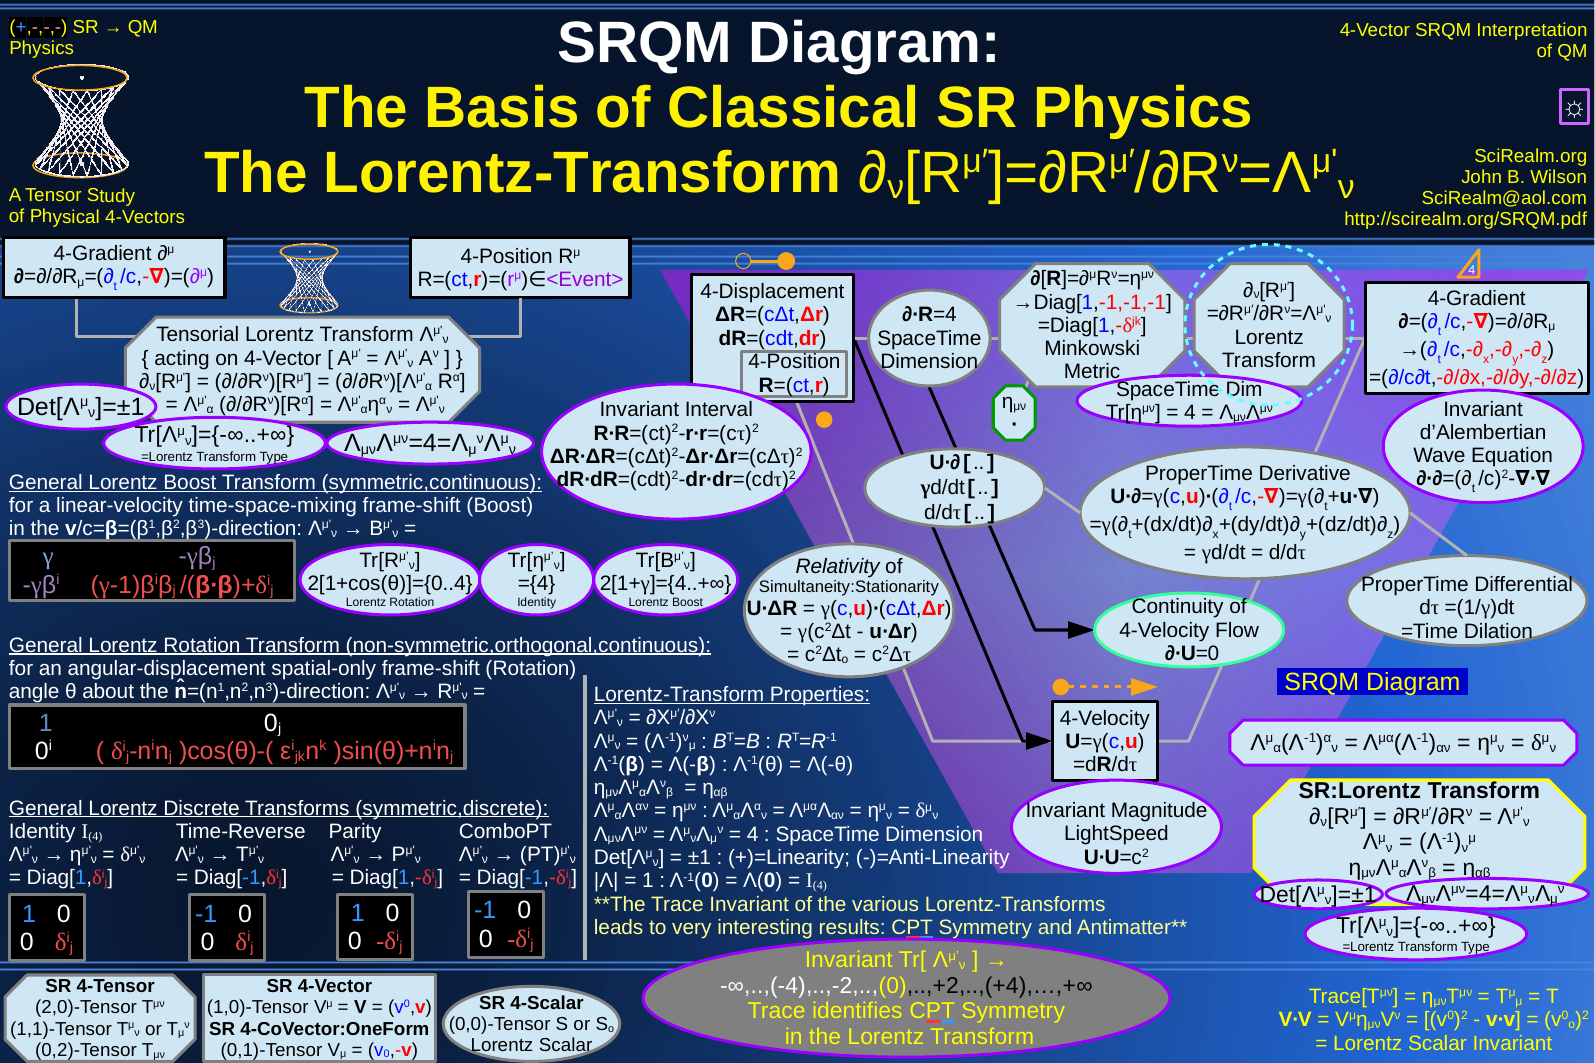

# SRQM Diagram: The Basis of Classical SR Physics The Lorentz-Transform ∂ν[Rμ′]=∂Rμ′/∂Rν=Λμ'ν
(+,-,-,-) SR → QM
Physics
A Tensor Study
of Physical 4-Vectors
4-Vector SRQM Interpretation
of QM
SciRealm.org
John B. Wilson
SciRealm@aol.com
http://scirealm.org/SRQM.pdf
☼
4-Gradient ∂μ
∂=∂/∂Rμ=(∂t /c,-∇)=(∂μ)
4-Position Rμ
R=(ct,r)=(rμ)∈<Event>
4
∂[R]=∂μRν=ημν
→Diag[1,-1,-1,-1]
=Diag[1,-δjk]
Minkowski
Metric
∂ν[Rμ′]
=∂Rμ′/∂Rν=Λμ'ν
Lorentz
Transform
4-Displacement
ΔR=(cΔt,Δr)
dR=(cdt,dr)
4-Gradient
∂=(∂t /c,-∇)=∂/∂Rμ
→(∂t /c,-∂x,-∂y,-∂z)
=(∂/c∂t,-∂/∂x,-∂/∂y,-∂/∂z)
∂∙R=4
SpaceTime
Dimension
4-Position
R=(ct,r)
SpaceTime Dim
Tr[ημν] = 4 = ΛμνΛμν
Invariant Interval
R∙R=(ct)2-r∙r=(cτ)2
ΔR∙ΔR=(cΔt)2-Δr∙Δr=(cΔτ)2
dR∙dR=(cdt)2-dr∙dr=(cdτ)2
 ημν
∙
Invariant
d’Alembertian
Wave Equation
∂∙∂=(∂t /c)2-∇∙∇
 ProperTime Derivative
U∙∂=γ(c,u)∙(∂t /c,-∇)=γ(∂t+u∙∇)
=γ(∂t+(dx/dt)∂x+(dy/dt)∂y+(dz/dt)∂z)
= γd/dt = d/dτ
 U∙∂[..]
 γd/dt[..]
 d/dτ[..]
Relativity of
Simultaneity:Stationarity
U∙ΔR = γ(c,u)∙(cΔt,Δr)
= γ(c2Δt - u∙Δr)
= c2Δto = c2Δτ
ProperTime Differential
dτ =(1/γ)dt
=Time Dilation
Continuity of
4-Velocity Flow
 ∂∙U=0
4-Velocity
U=γ(c,u)
=dR/dτ
Invariant Magnitude
LightSpeed
U∙U=c2
Tensorial Lorentz Transform Λμ'ν
{ acting on 4-Vector [ Aμ' = Λμ'ν Aν ] }
∂ν[Rμ'] = (∂/∂Rν)[Rμ'] = (∂/∂Rν)[Λμ'α Rα]
 = Λμ'α (∂/∂Rν)[Rα] = Λμ'αηαν = Λμ'ν
Det[Λμν]=±1
Tr[Λμν]={-∞..+∞}
=Lorentz Transform Type
ΛμνΛμν=4=ΛμνΛμν
General Lorentz Boost Transform (symmetric,continuous):
for a linear-velocity time-space-mixing frame-shift (Boost)
in the v/c=β=(β1,β2,β3)-direction: Λμ'ν → Bμ'ν =
General Lorentz Rotation Transform (non-symmetric,orthogonal,continuous):
for an angular-displacement spatial-only frame-shift (Rotation)
angle θ about the n̂=(n1,n2,n3)-direction: Λμ'ν → Rμ'ν =
General Lorentz Discrete Transforms (symmetric,discrete):
Identity I(4)	 Time-Reverse Parity		ComboPT
Λμ'ν → ημ'ν = δμ'ν 	 Λμ'ν → Tμ'ν	 Λμ'ν → Pμ'ν	Λμ'ν → (PT)μ'ν
= Diag[1,δij]	 = Diag[-1,δij]	 = Diag[1,-δij]	= Diag[-1,-δij]
 γ		-γβj
 -γβi	(γ-1)βiβj /(β∙β)+δij
Tr[Rμ’ν]
2[1+cos(θ)]={0..4}
Lorentz Rotation
Tr[ημ’ν]
={4}
Identity
Tr[Bμ’ν]
2[1+γ]={4..+∞}
Lorentz Boost
 SRQM Diagram
Lorentz-Transform Properties:
Λμ'ν = ∂Xμ′/∂Xν
Λμν = (Λ-1)νμ : BT=B : RT=R-1
Λ-1(β) = Λ(-β) : Λ-1(θ) = Λ(-θ)
ημνΛμαΛνβ = ηαβ
ΛμαΛαν = ημν : ΛμαΛαν = ΛμαΛαν = ημν = δμν
ΛμνΛμν = ΛμνΛμν = 4 : SpaceTime Dimension
Det[Λμν] = ±1 : (+)=Linearity; (-)=Anti-Linearity
|Λ| = 1 : Λ-1(0) = Λ(0) = I(4)
**The Trace Invariant of the various Lorentz-Transforms
leads to very interesting results: CPT Symmetry and Antimatter**
1 		0j
 0i 	( δij-ninj )cos(θ)-( εijknk )sin(θ)+ninj
Λμα(Λ-1)αν = Λμα(Λ-1)αν = ημν = δμν
SR:Lorentz Transform
∂ν[Rμ′] = ∂Rμ′/∂Rν = Λμ'ν
Λμν = (Λ-1)νμ
ημνΛμαΛνβ = ηαβ
ΛμνΛμν=4=ΛμνΛμν
Det[Λμν]=±1
 -1 0
 0 -δij
 1 0
 0 -δij
 -1 0
 0 δij
 1 0
 0 δij
Tr[Λμν]={-∞..+∞}
=Lorentz Transform Type
Invariant Tr[ Λμ’ν ] →
-∞,..,(-4),..,-2,..,(0),..,+2,..,(+4),…,+∞
Trace identifies CPT Symmetry
 in the Lorentz Transform
SR 4-Tensor
(2,0)-Tensor Tμν
(1,1)-Tensor Tμν or Tμν
(0,2)-Tensor Tμν
SR 4-Vector
(1,0)-Tensor Vμ = V = (v0,v)
SR 4-CoVector:OneForm
(0,1)-Tensor Vμ = (v0,-v)
Trace[Tμν] = ημνTμν = Tμμ = T
V∙V = VμημνVν = [(v0)2 - v∙v] = (v0o)2
= Lorentz Scalar Invariant
SR 4-Scalar
(0,0)-Tensor S or So
Lorentz Scalar